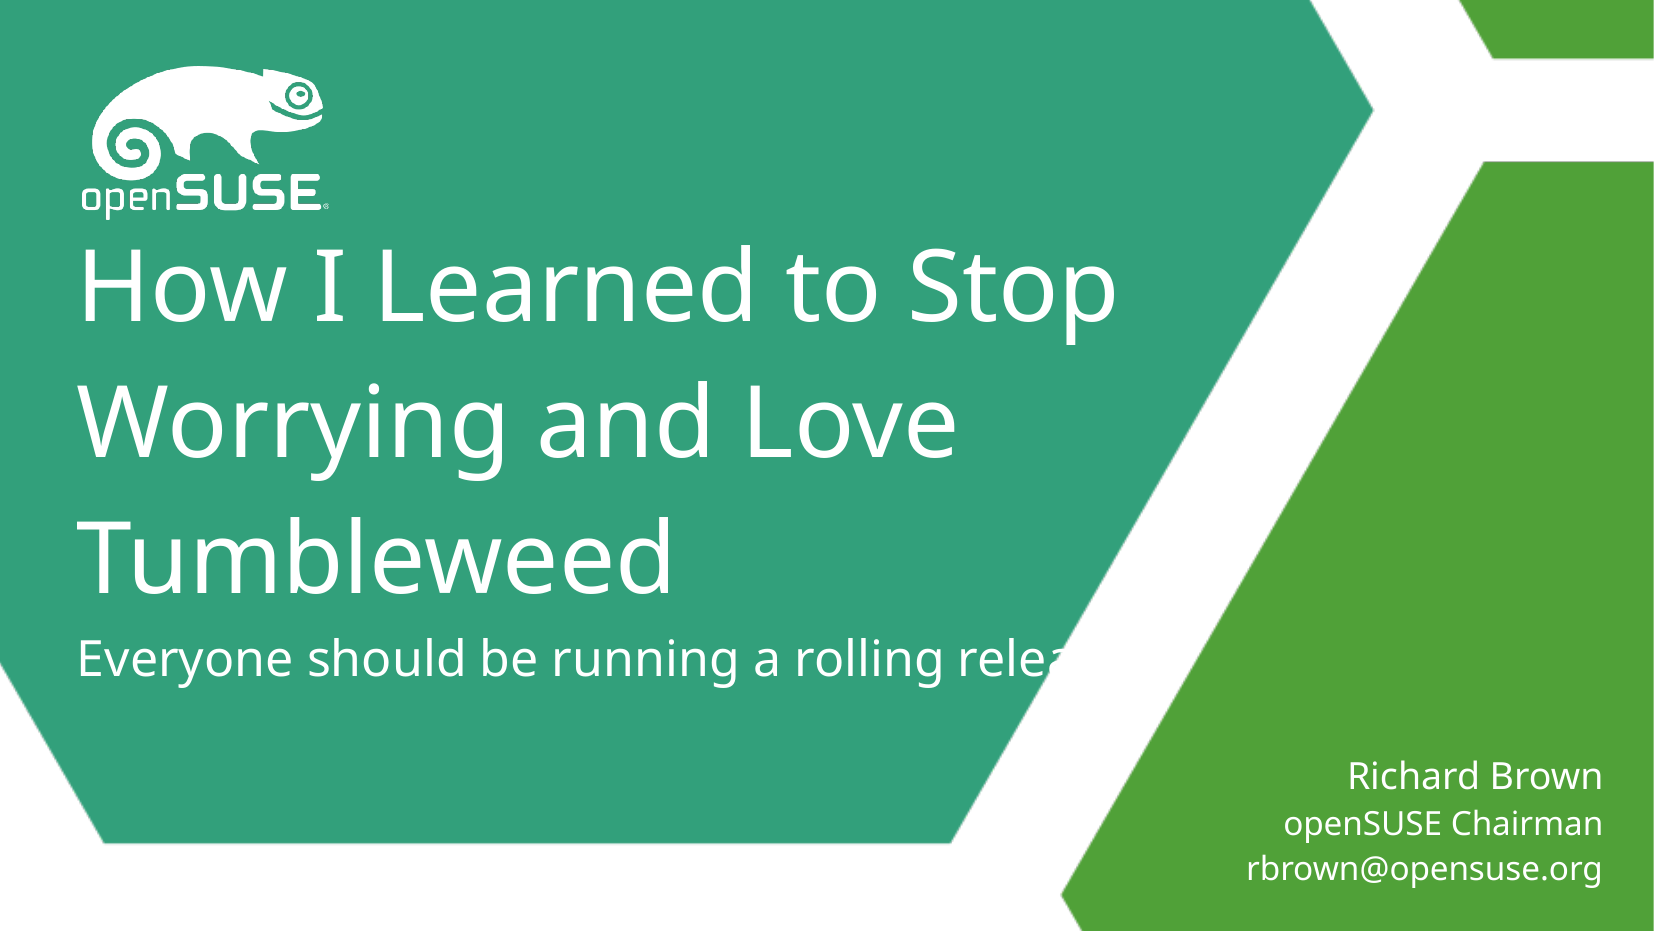

How I Learned to Stop Worrying and Love Tumbleweed
Everyone should be running a rolling release
# Richard Brown
openSUSE Chairman
rbrown@opensuse.org